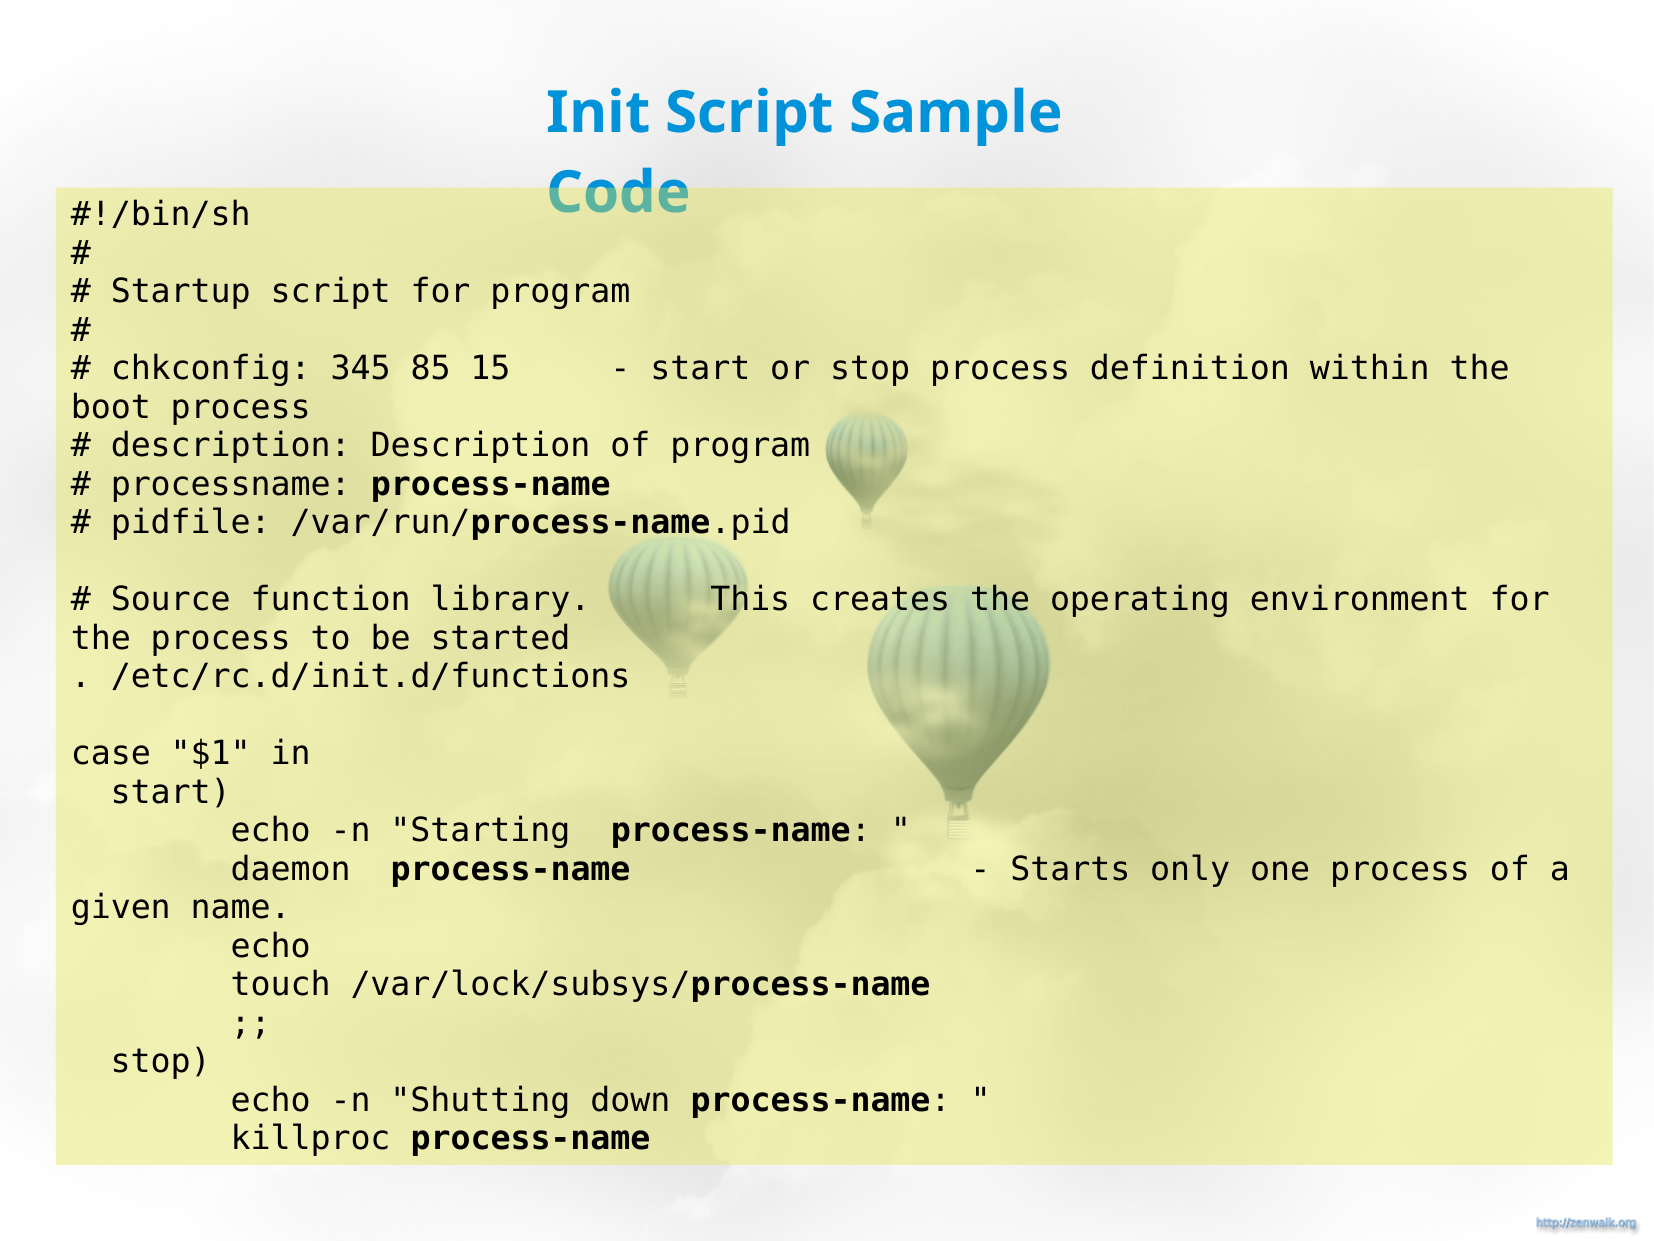

Init Script Sample Code
#!/bin/sh
#
# Startup script for program
#
# chkconfig: 345 85 15 - start or stop process definition within the boot process
# description: Description of program
# processname: process-name
# pidfile: /var/run/process-name.pid
# Source function library. This creates the operating environment for the process to be started
. /etc/rc.d/init.d/functions
case "$1" in
 start)
 echo -n "Starting process-name: "
 daemon process-name - Starts only one process of a given name.
 echo
 touch /var/lock/subsys/process-name
 ;;
 stop)
 echo -n "Shutting down process-name: "
 killproc process-name